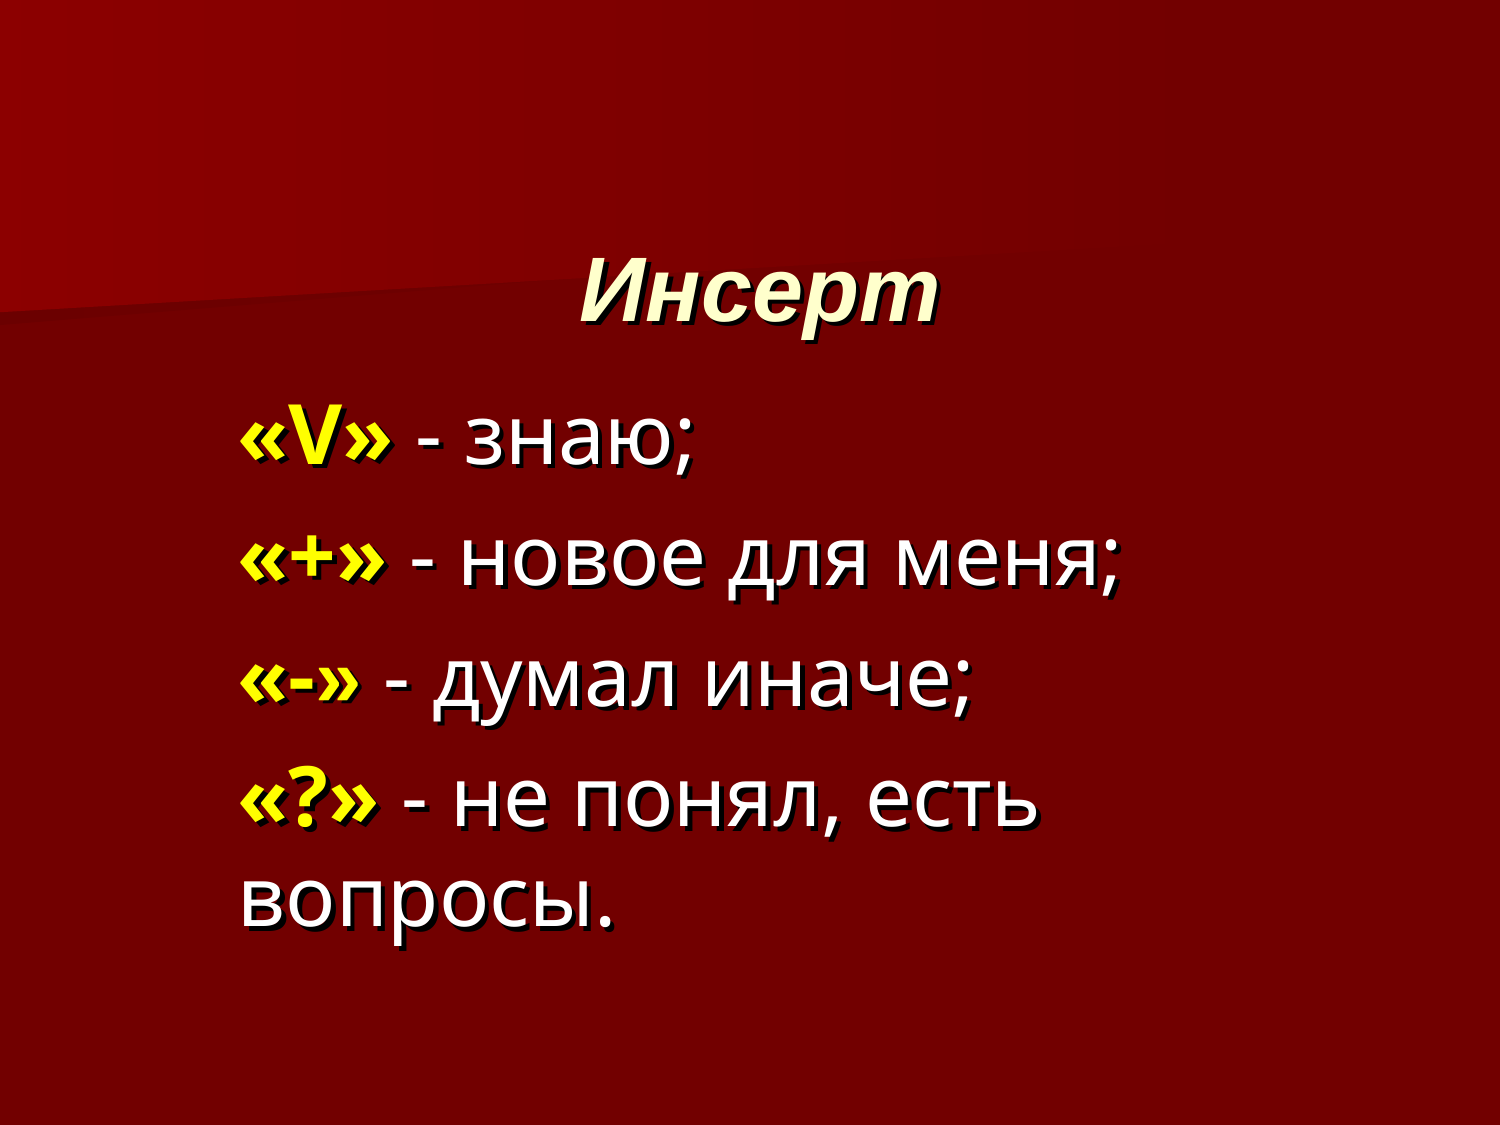

# Инсерт
«V» - знаю;
«+» - новое для меня;
«-» - думал иначе;
«?» - не понял, есть вопросы.